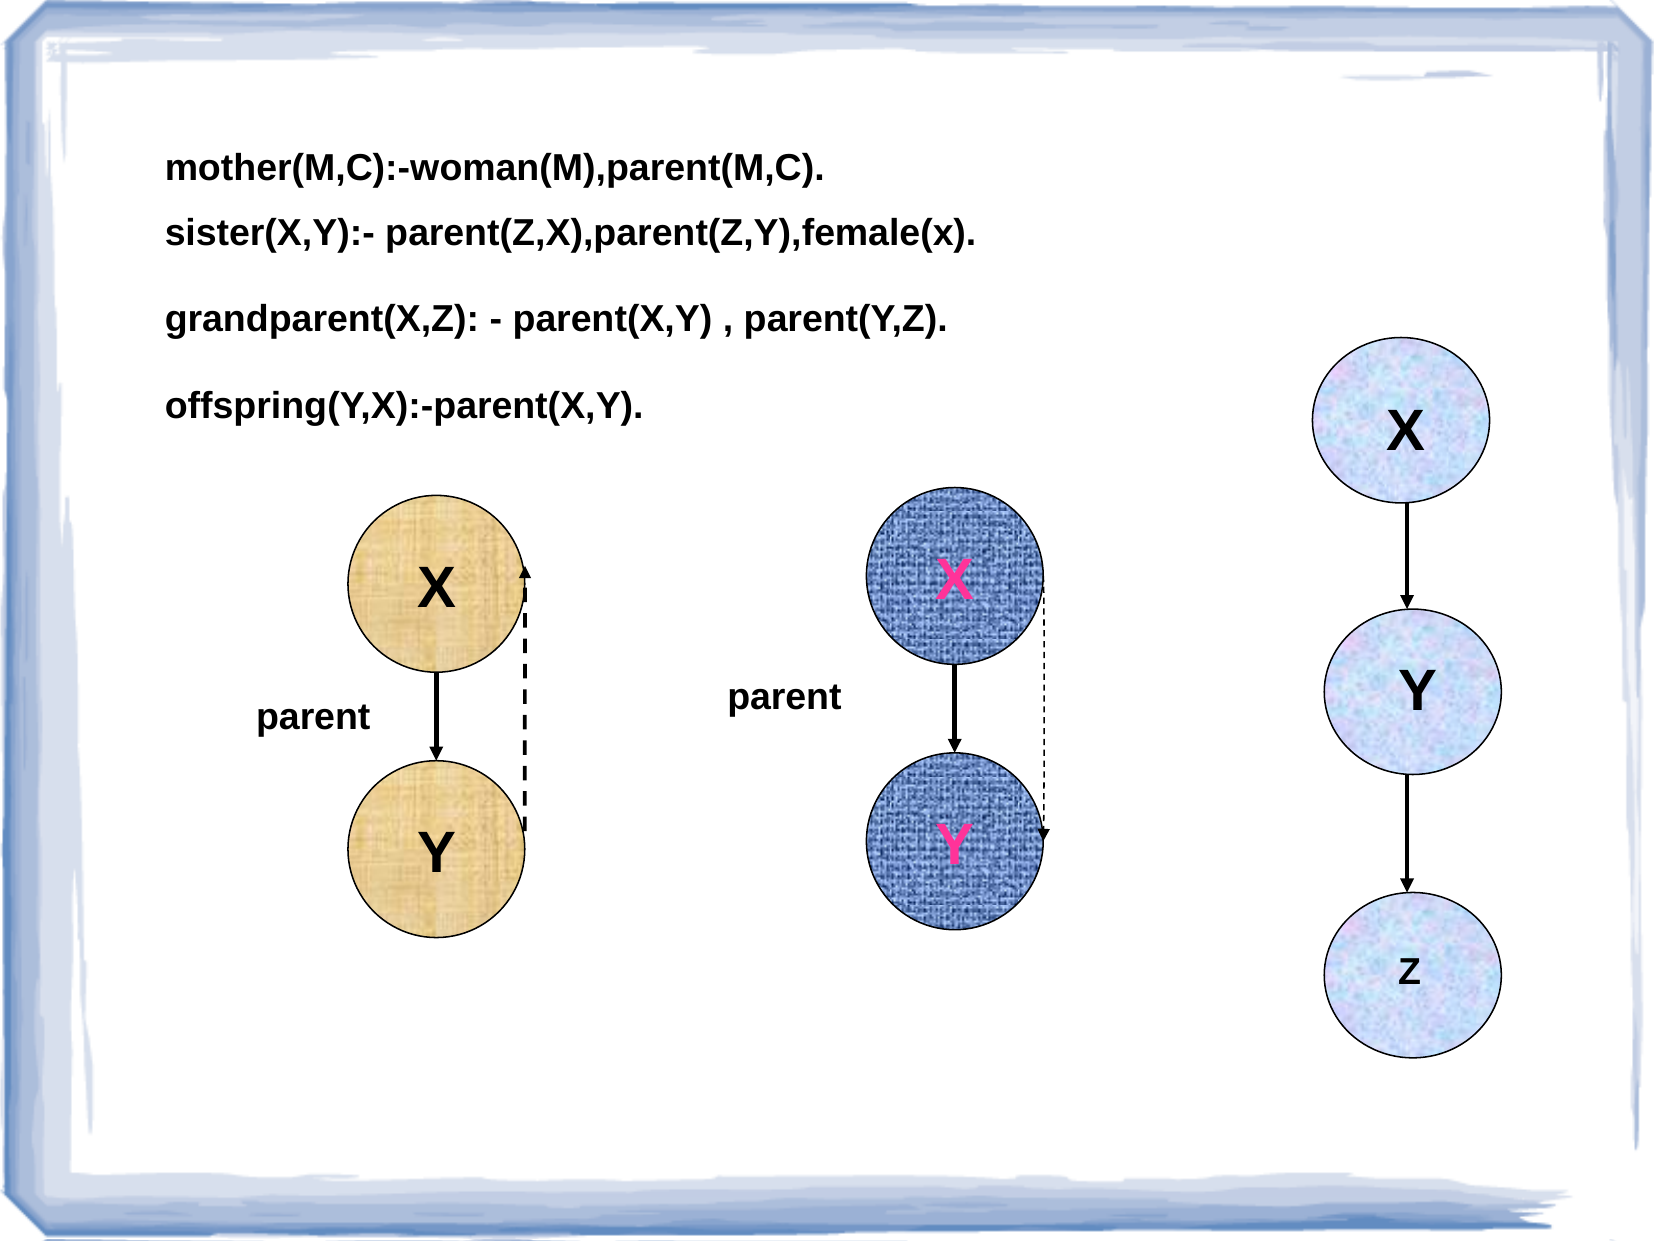

#
mother(M,C):-woman(M),parent(M,C).
sister(X,Y):- parent(Z,X),parent(Z,Y),female(x).
grandparent(X,Z): - parent(X,Y) , parent(Y,Z).
offspring(Y,X):-parent(X,Y).
X
Y
Z
X
parent
Y
X
Y
parent